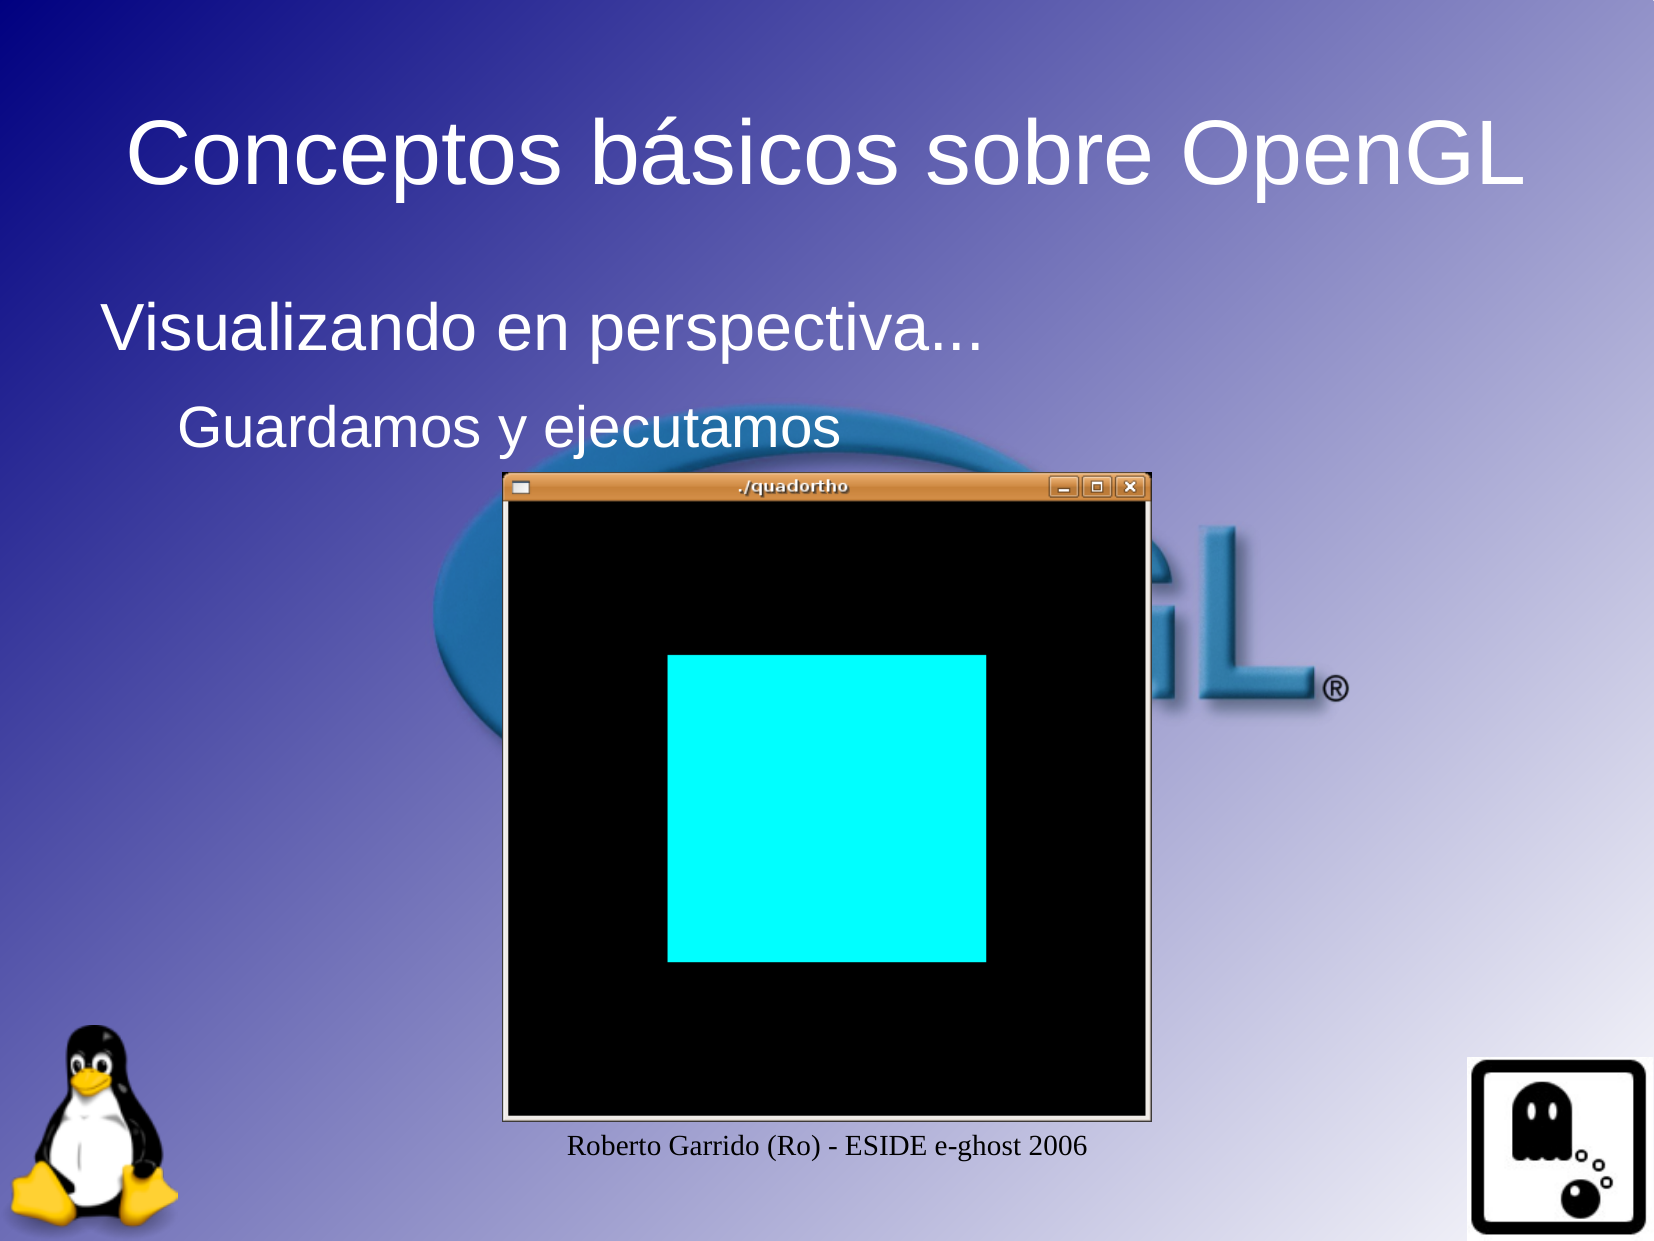

# Conceptos básicos sobre OpenGL
Visualizando en perspectiva...
Guardamos y ejecutamos
Roberto Garrido (Ro) - ESIDE e-ghost 2006